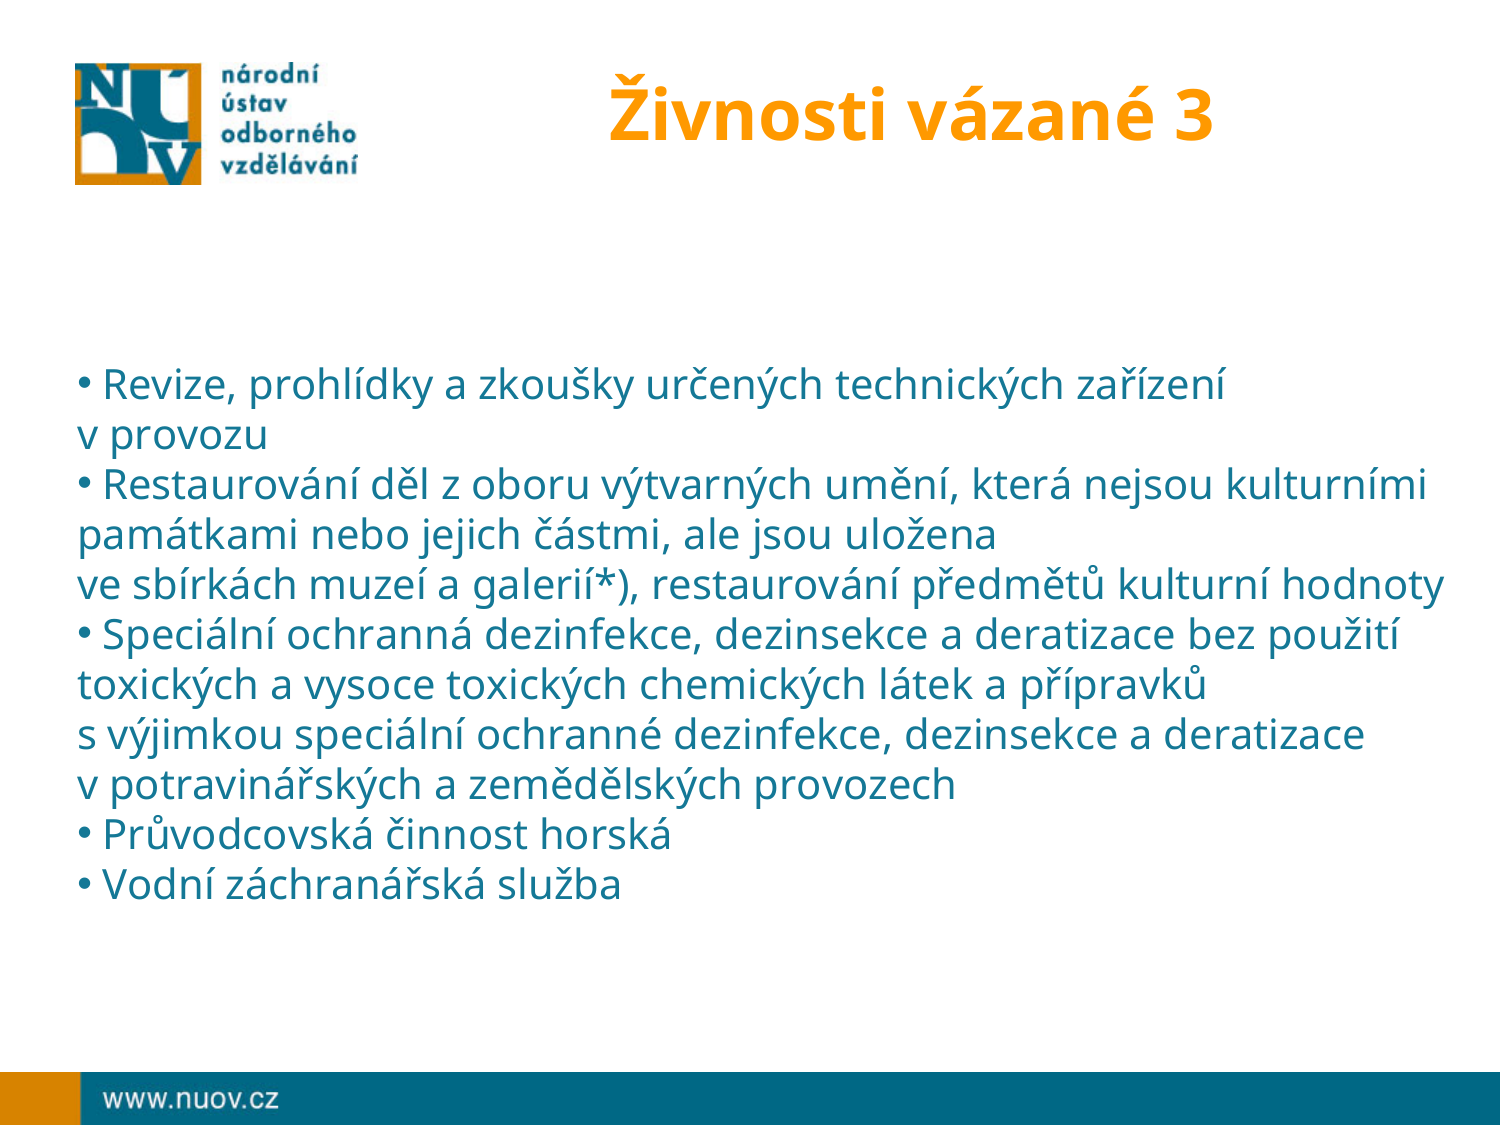

# Živnosti vázané 3
 Revize, prohlídky a zkoušky určených technických zařízení
v provozu
 Restaurování děl z oboru výtvarných umění, která nejsou kulturními památkami nebo jejich částmi, ale jsou uložena
ve sbírkách muzeí a galerií*), restaurování předmětů kulturní hodnoty
 Speciální ochranná dezinfekce, dezinsekce a deratizace bez použití toxických a vysoce toxických chemických látek a přípravků
s výjimkou speciální ochranné dezinfekce, dezinsekce a deratizace
v potravinářských a zemědělských provozech
 Průvodcovská činnost horská
 Vodní záchranářská služba